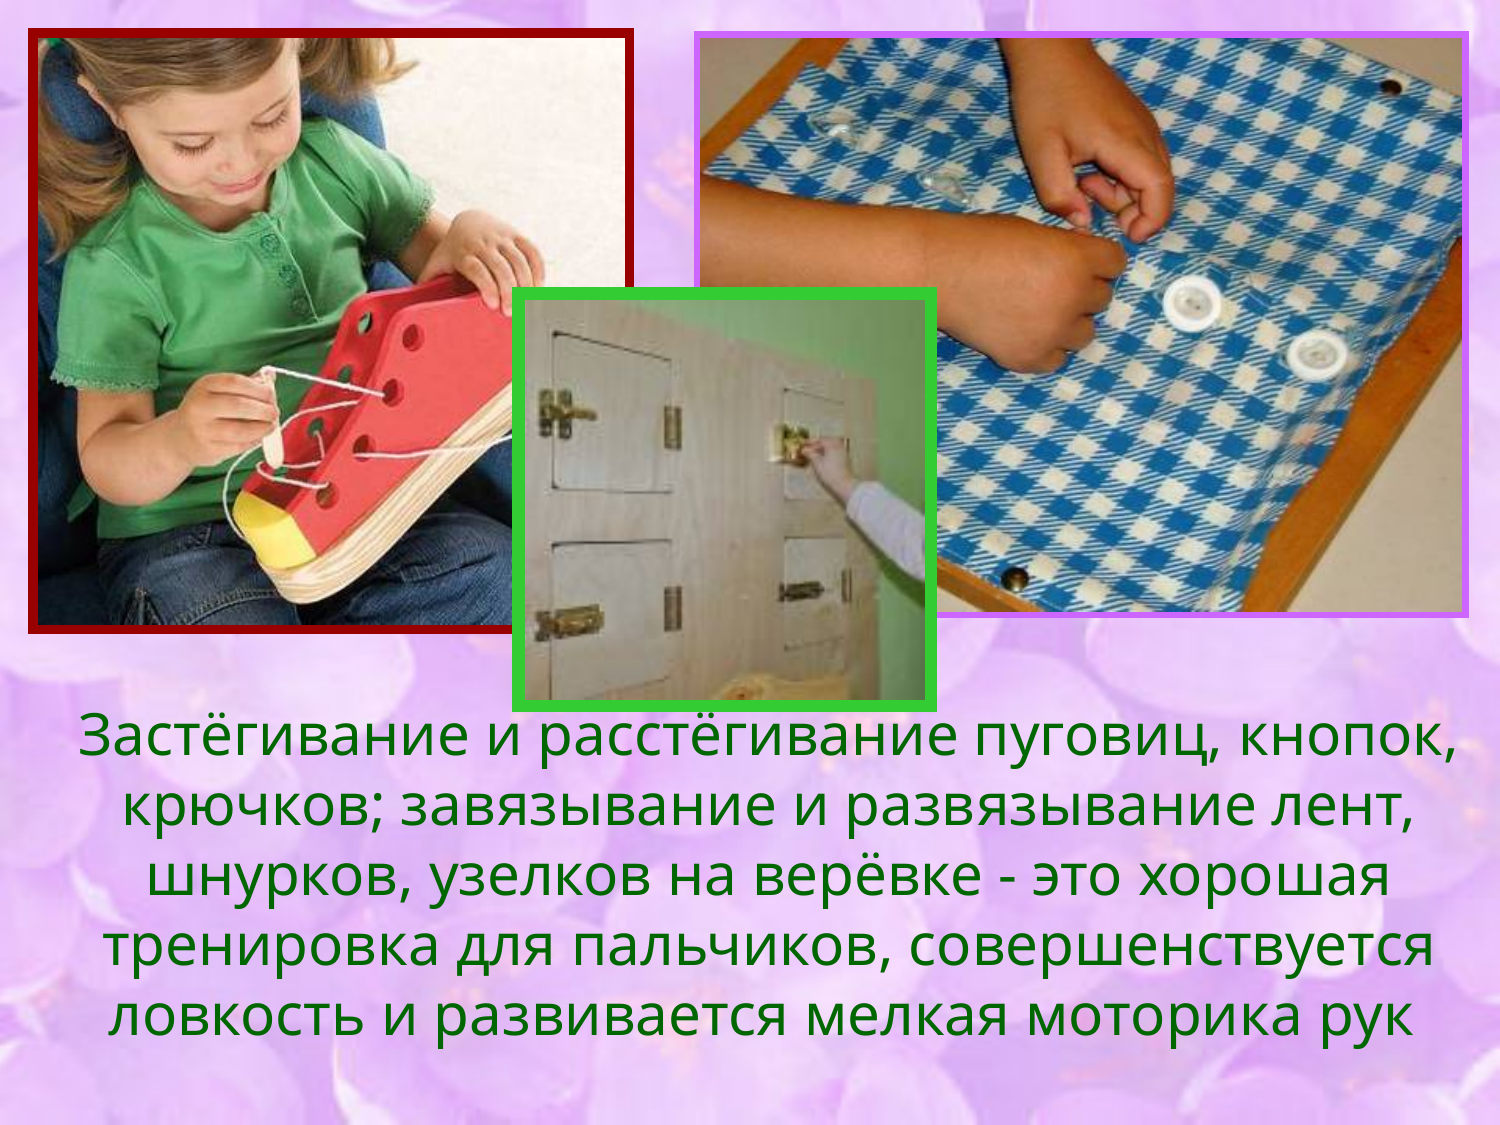

Застёгивание и расстёгивание пуговиц, кнопок, крючков; завязывание и развязывание лент, шнурков, узелков на верёвке - это хорошая тренировка для пальчиков, совершенствуется ловкость и развивается мелкая моторика рук